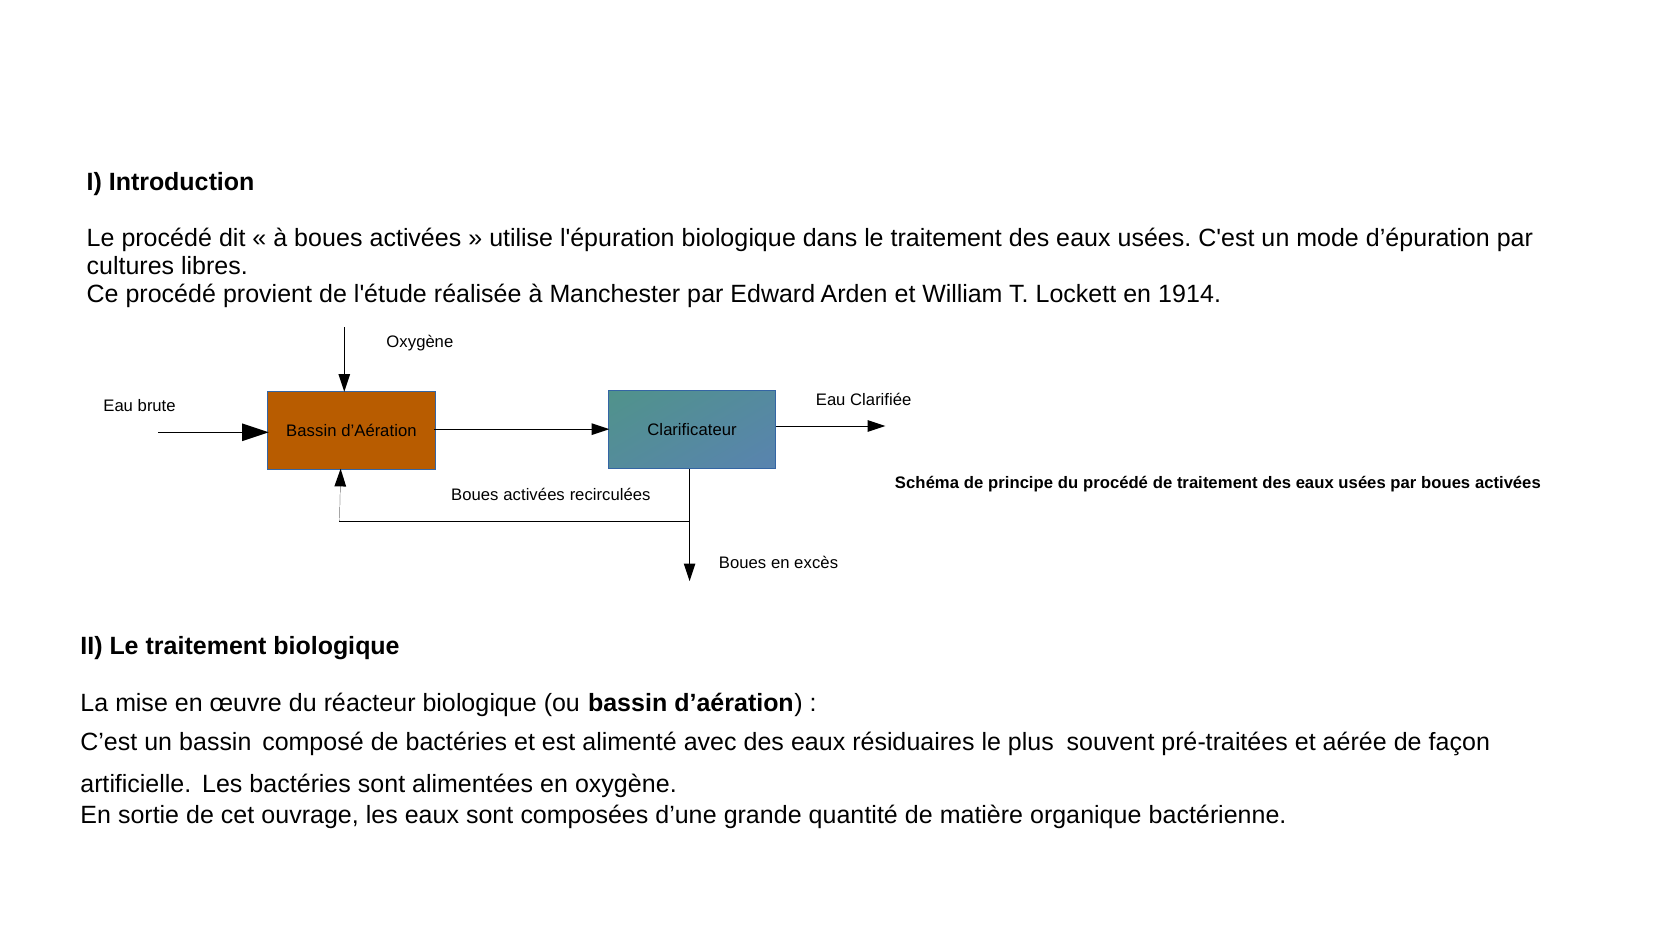

I) Introduction
Le procédé dit « à boues activées » utilise l'épuration biologique dans le traitement des eaux usées. C'est un mode d’épuration par cultures libres.
Ce procédé provient de l'étude réalisée à Manchester par Edward Arden et William T. Lockett en 1914.
Oxygène
Eau Clarifiée
Eau brute
Clarificateur
Bassin d’Aération
Schéma de principe du procédé de traitement des eaux usées par boues activées
Boues activées recirculées
Boues en excès
II) Le traitement biologique
La mise en œuvre du réacteur biologique (ou bassin d’aération) :
C’est un bassin composé de bactéries et est alimenté avec des eaux résiduaires le plus souvent pré-traitées et aérée de façon artificielle. Les bactéries sont alimentées en oxygène.
En sortie de cet ouvrage, les eaux sont composées d’une grande quantité de matière organique bactérienne.